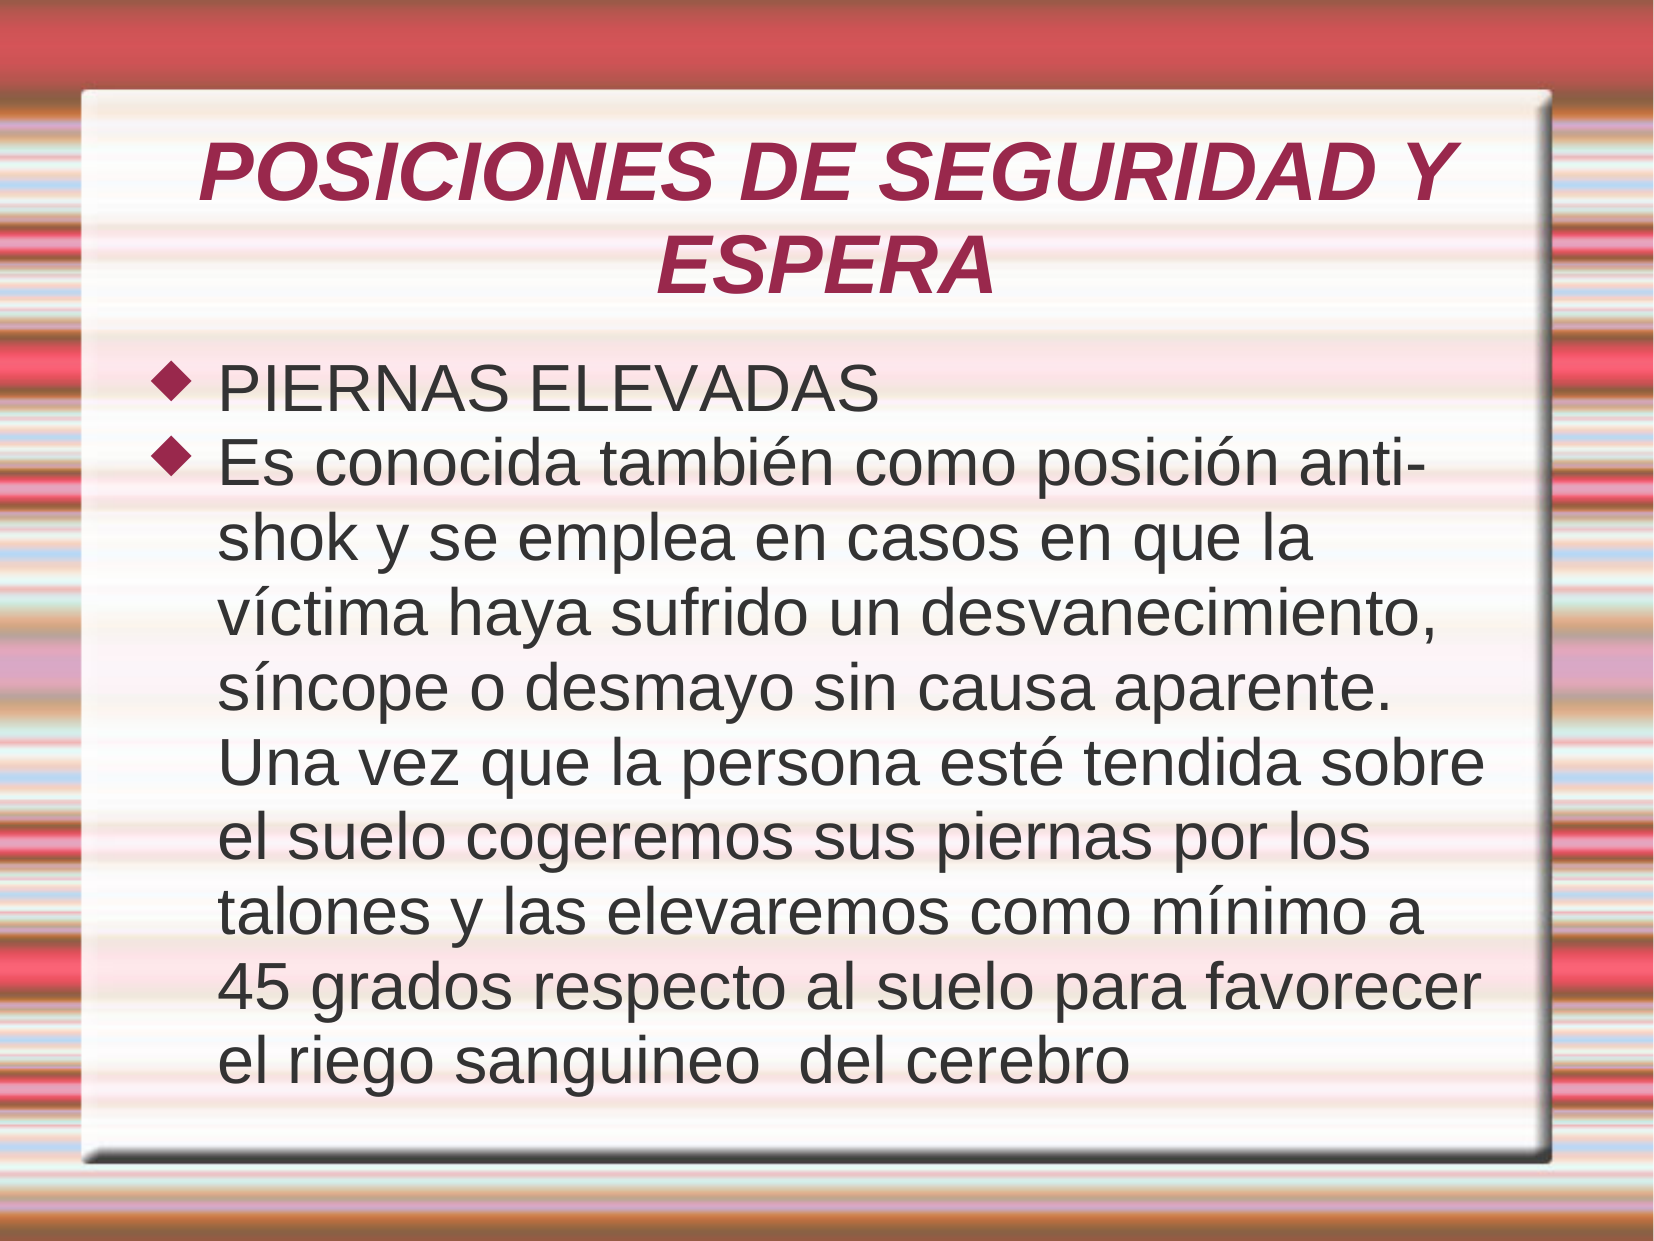

# POSICIONES DE SEGURIDAD Y ESPERA
PIERNAS ELEVADAS
Es conocida también como posición anti-shok y se emplea en casos en que la víctima haya sufrido un desvanecimiento, síncope o desmayo sin causa aparente. Una vez que la persona esté tendida sobre el suelo cogeremos sus piernas por los talones y las elevaremos como mínimo a 45 grados respecto al suelo para favorecer el riego sanguineo del cerebro